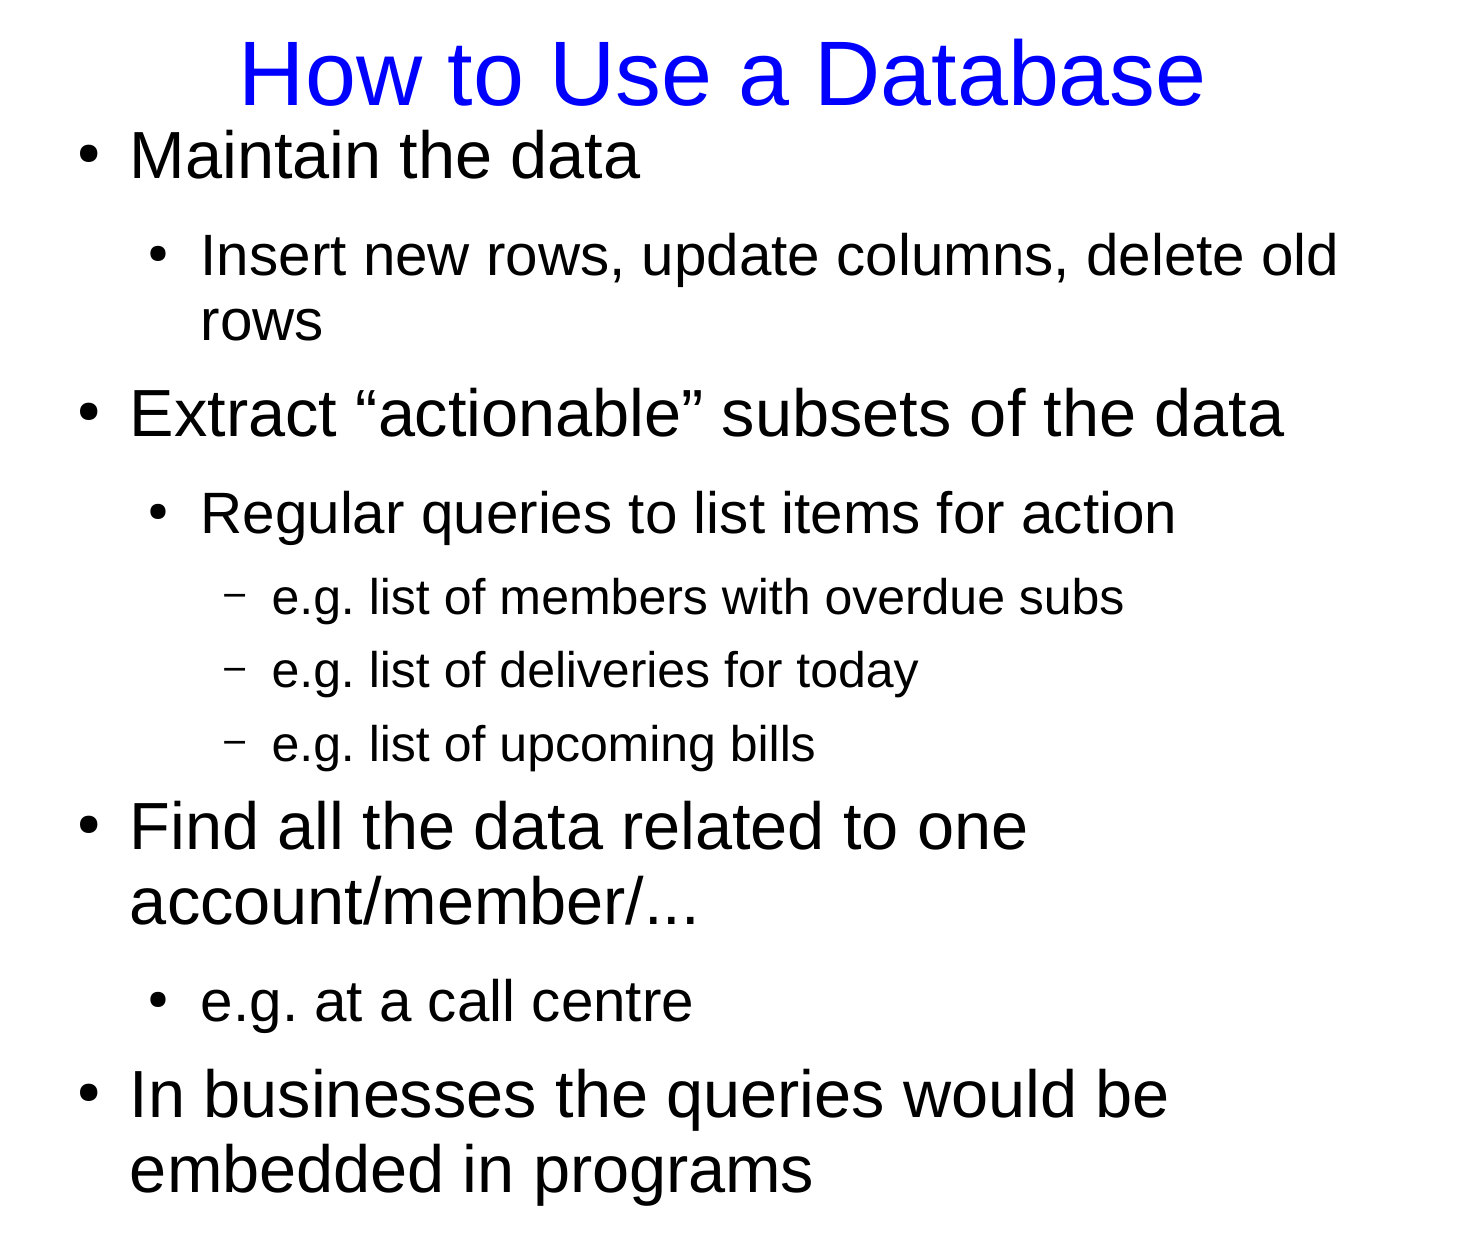

# How to Use a Database
Maintain the data
Insert new rows, update columns, delete old rows
Extract “actionable” subsets of the data
Regular queries to list items for action
e.g. list of members with overdue subs
e.g. list of deliveries for today
e.g. list of upcoming bills
Find all the data related to one account/member/...
e.g. at a call centre
In businesses the queries would be embedded in programs